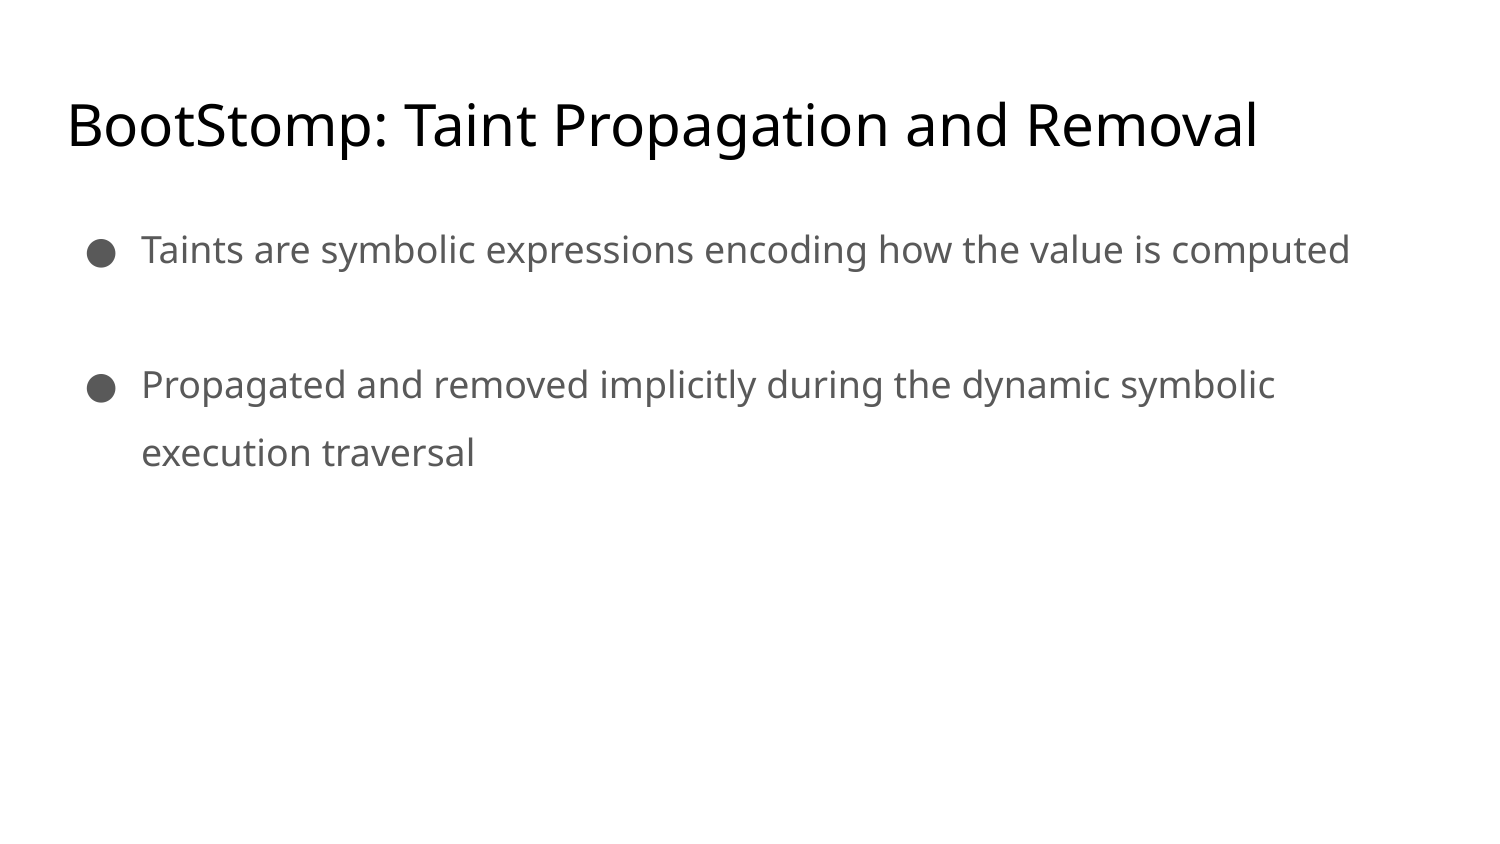

# BootStomp: Taint Propagation and Removal
Taints are symbolic expressions encoding how the value is computed
Propagated and removed implicitly during the dynamic symbolic execution traversal